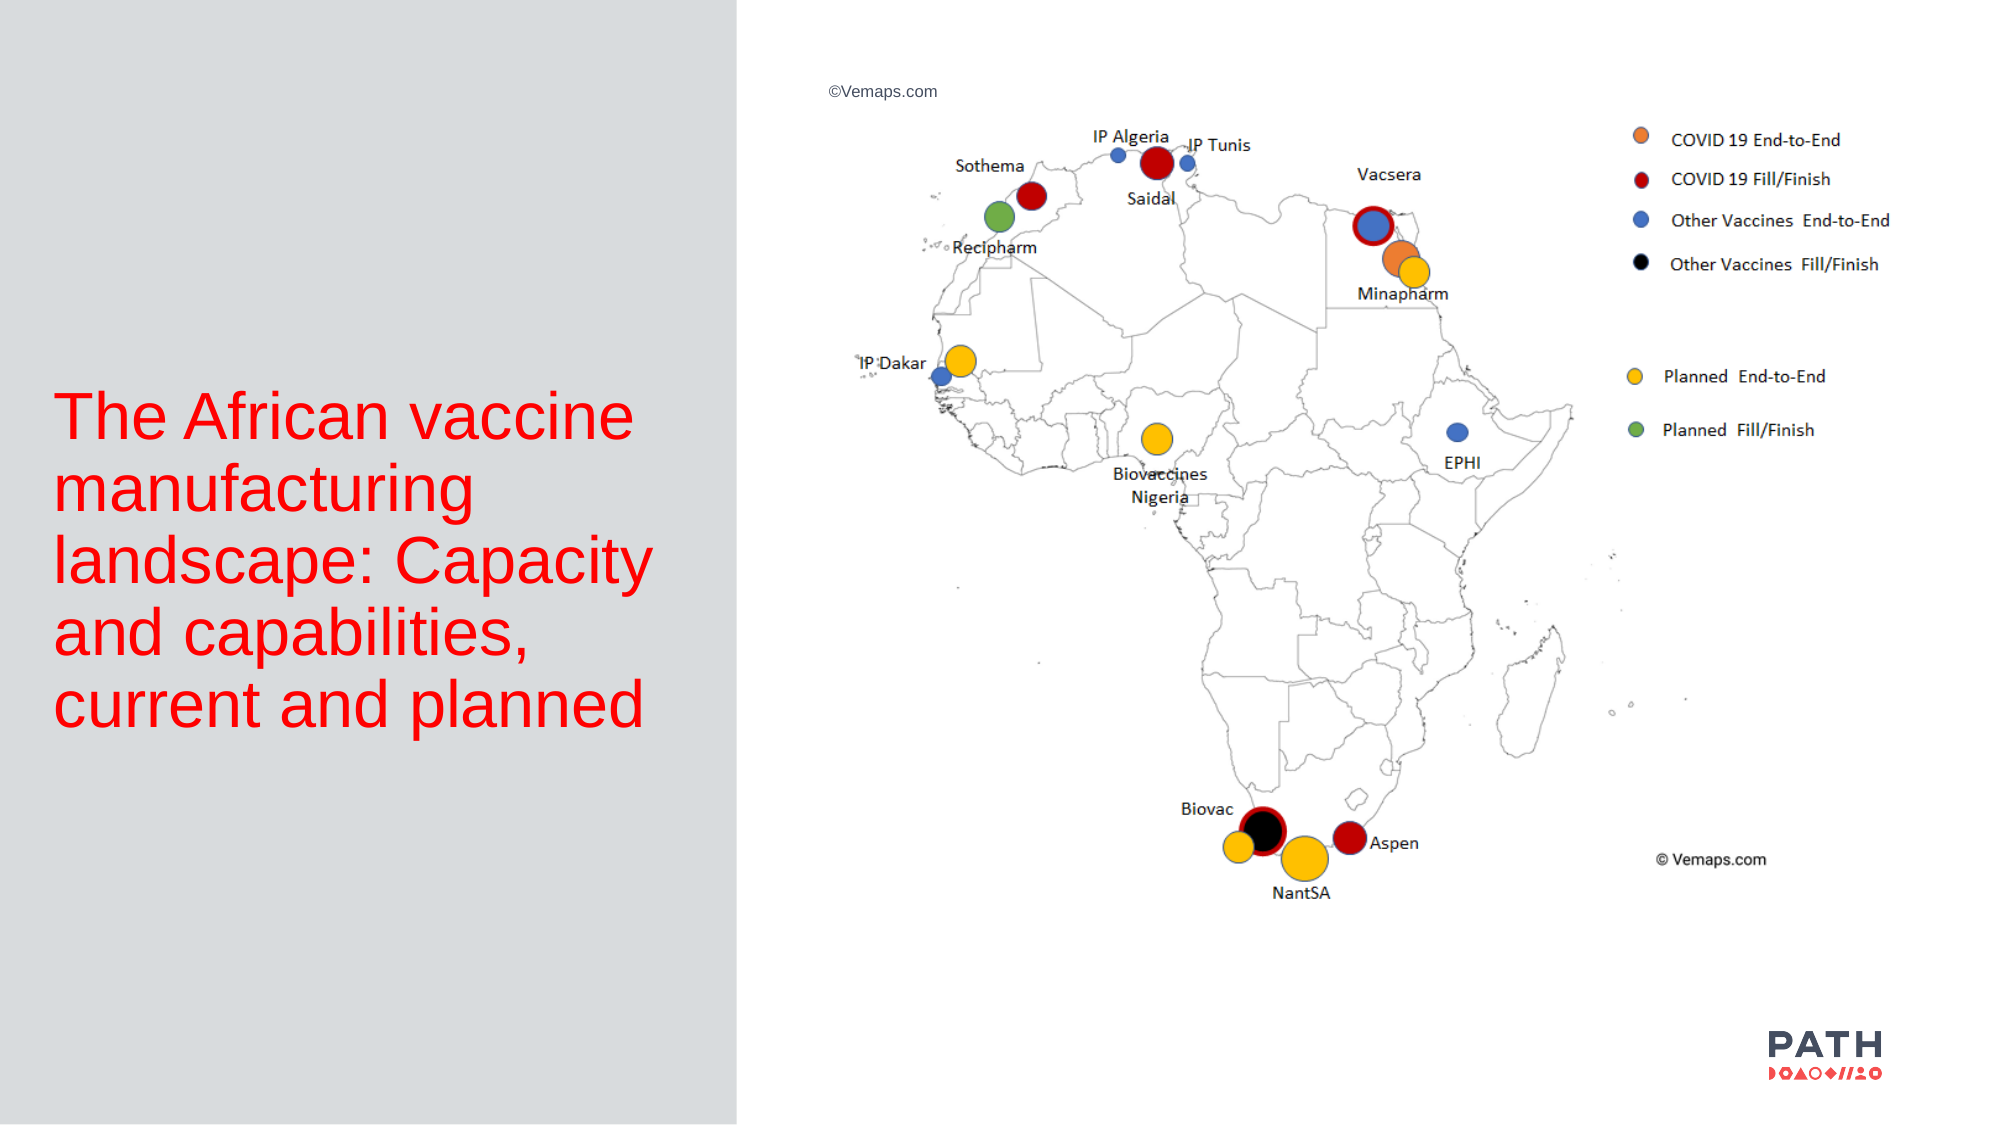

©Vemaps.com
The African vaccine manufacturing landscape: Capacity and capabilities, current and planned